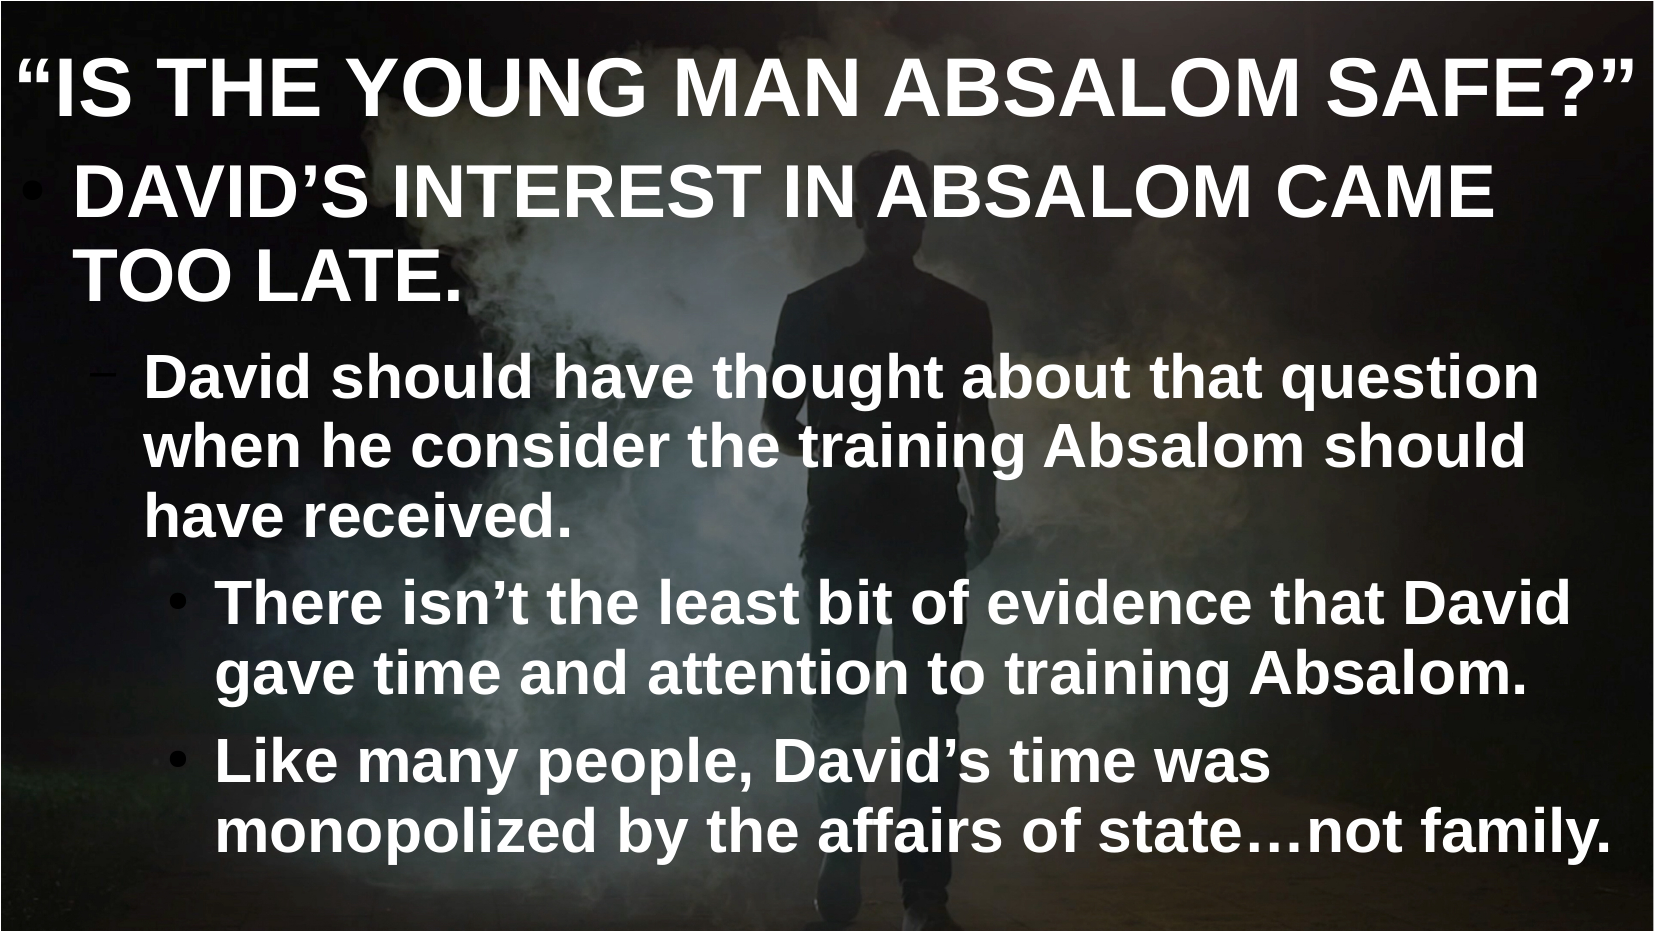

# “IS THE YOUNG MAN ABSALOM SAFE?”
DAVID’S INTEREST IN ABSALOM CAME TOO LATE.
David should have thought about that question when he consider the training Absalom should have received.
There isn’t the least bit of evidence that David gave time and attention to training Absalom.
Like many people, David’s time was monopolized by the affairs of state…not family.